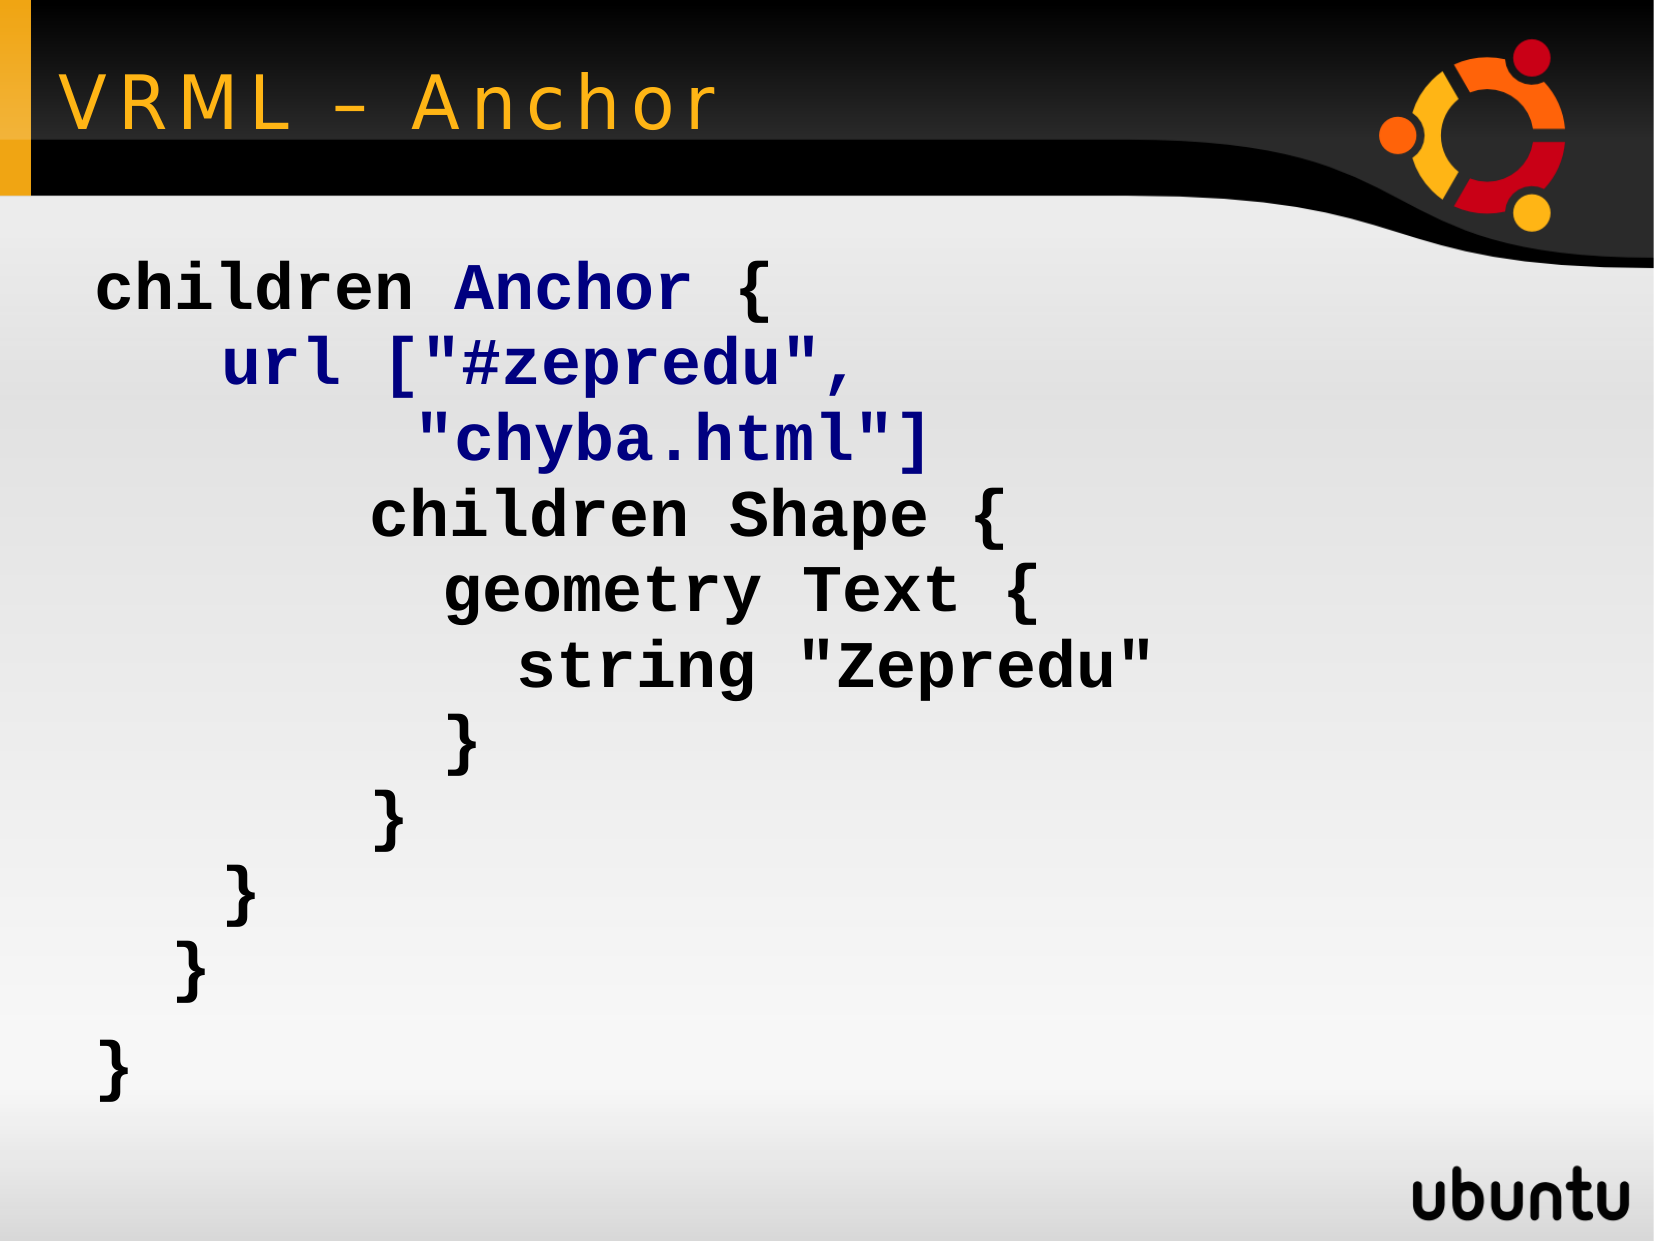

# VRML – Anchor
children Anchor {
	url ["#zepredu",
 "chyba.html"]
			children Shape {
				geometry Text {
					string "Zepredu"
				}
			}
	}
}
}